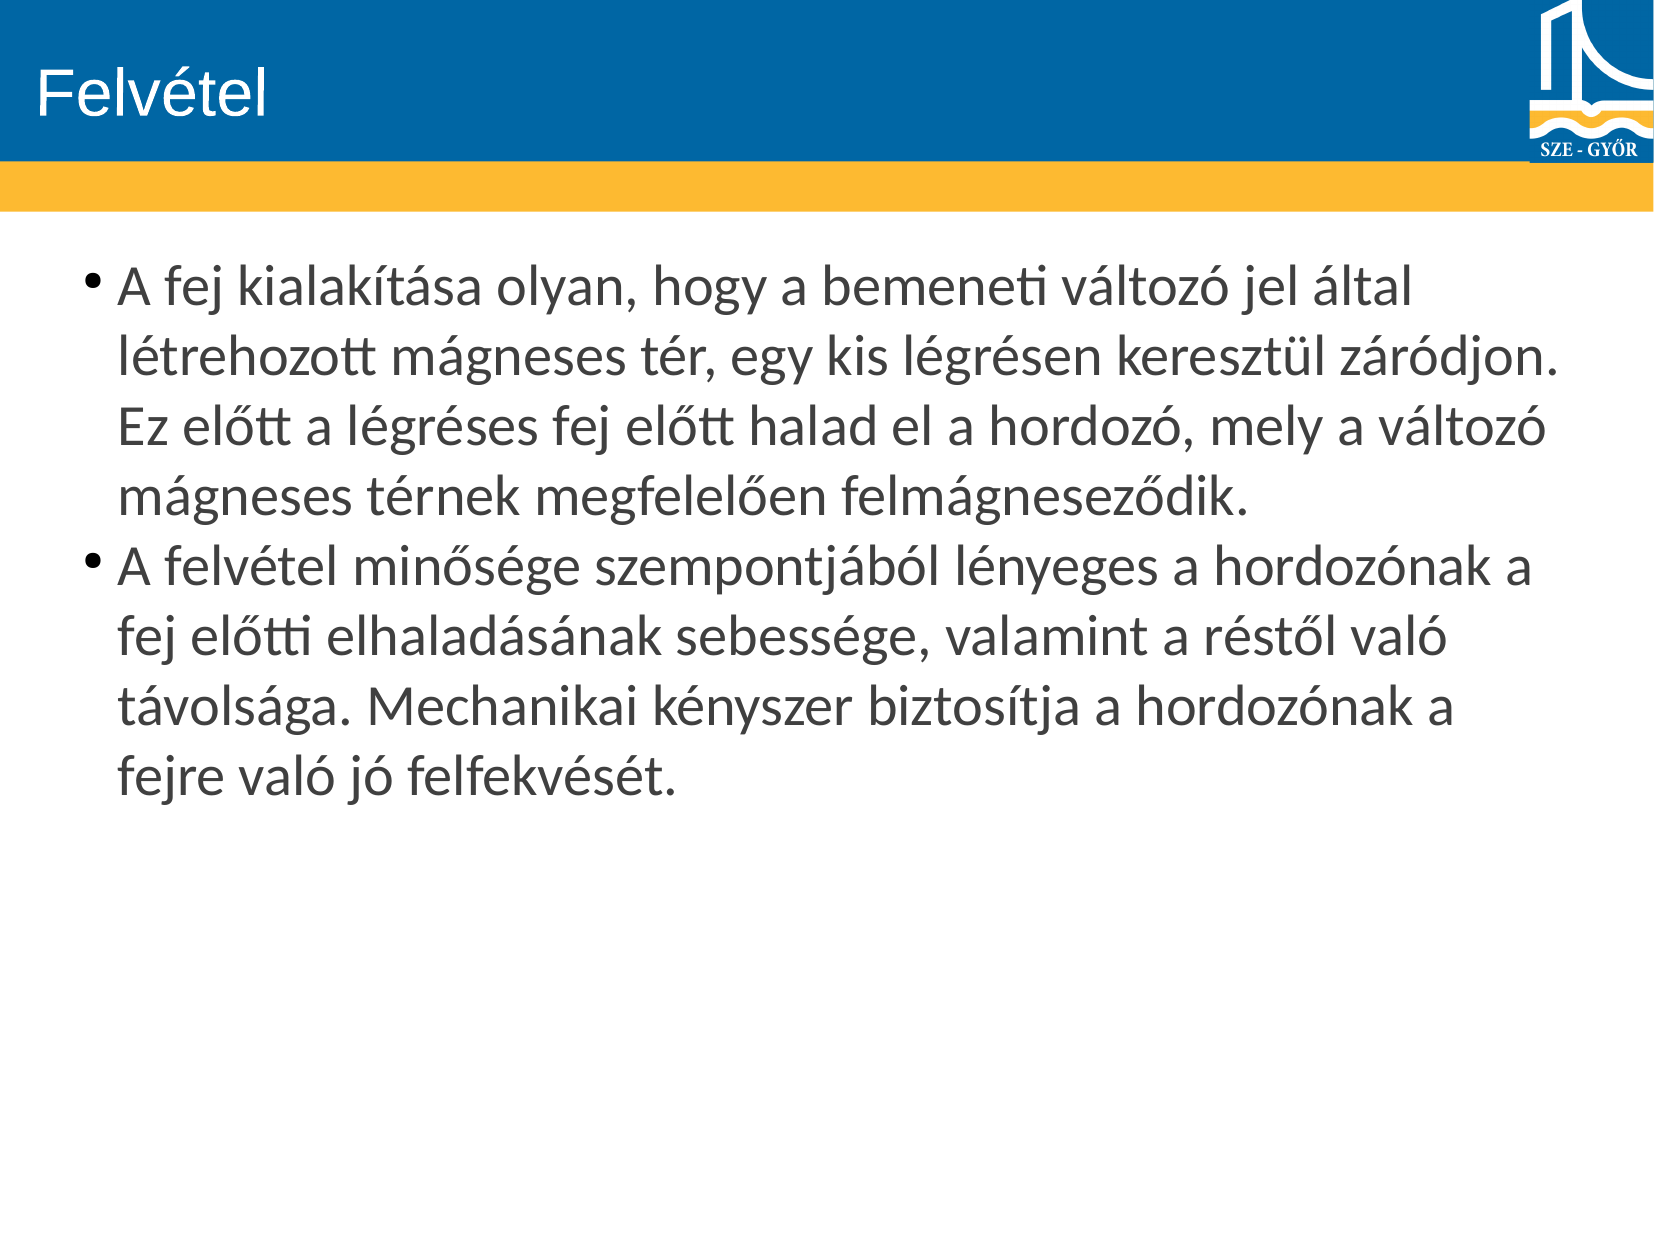

Felvétel
A fej kialakítása olyan, hogy a bemeneti változó jel által létrehozott mágneses tér, egy kis légrésen keresztül záródjon. Ez előtt a légréses fej előtt halad el a hordozó, mely a változó mágneses térnek megfelelően felmágneseződik.
A felvétel minősége szempontjából lényeges a hordozónak a fej előtti elhaladásának sebessége, valamint a réstől való távolsága. Mechanikai kényszer biztosítja a hordozónak a fejre való jó felfekvését.